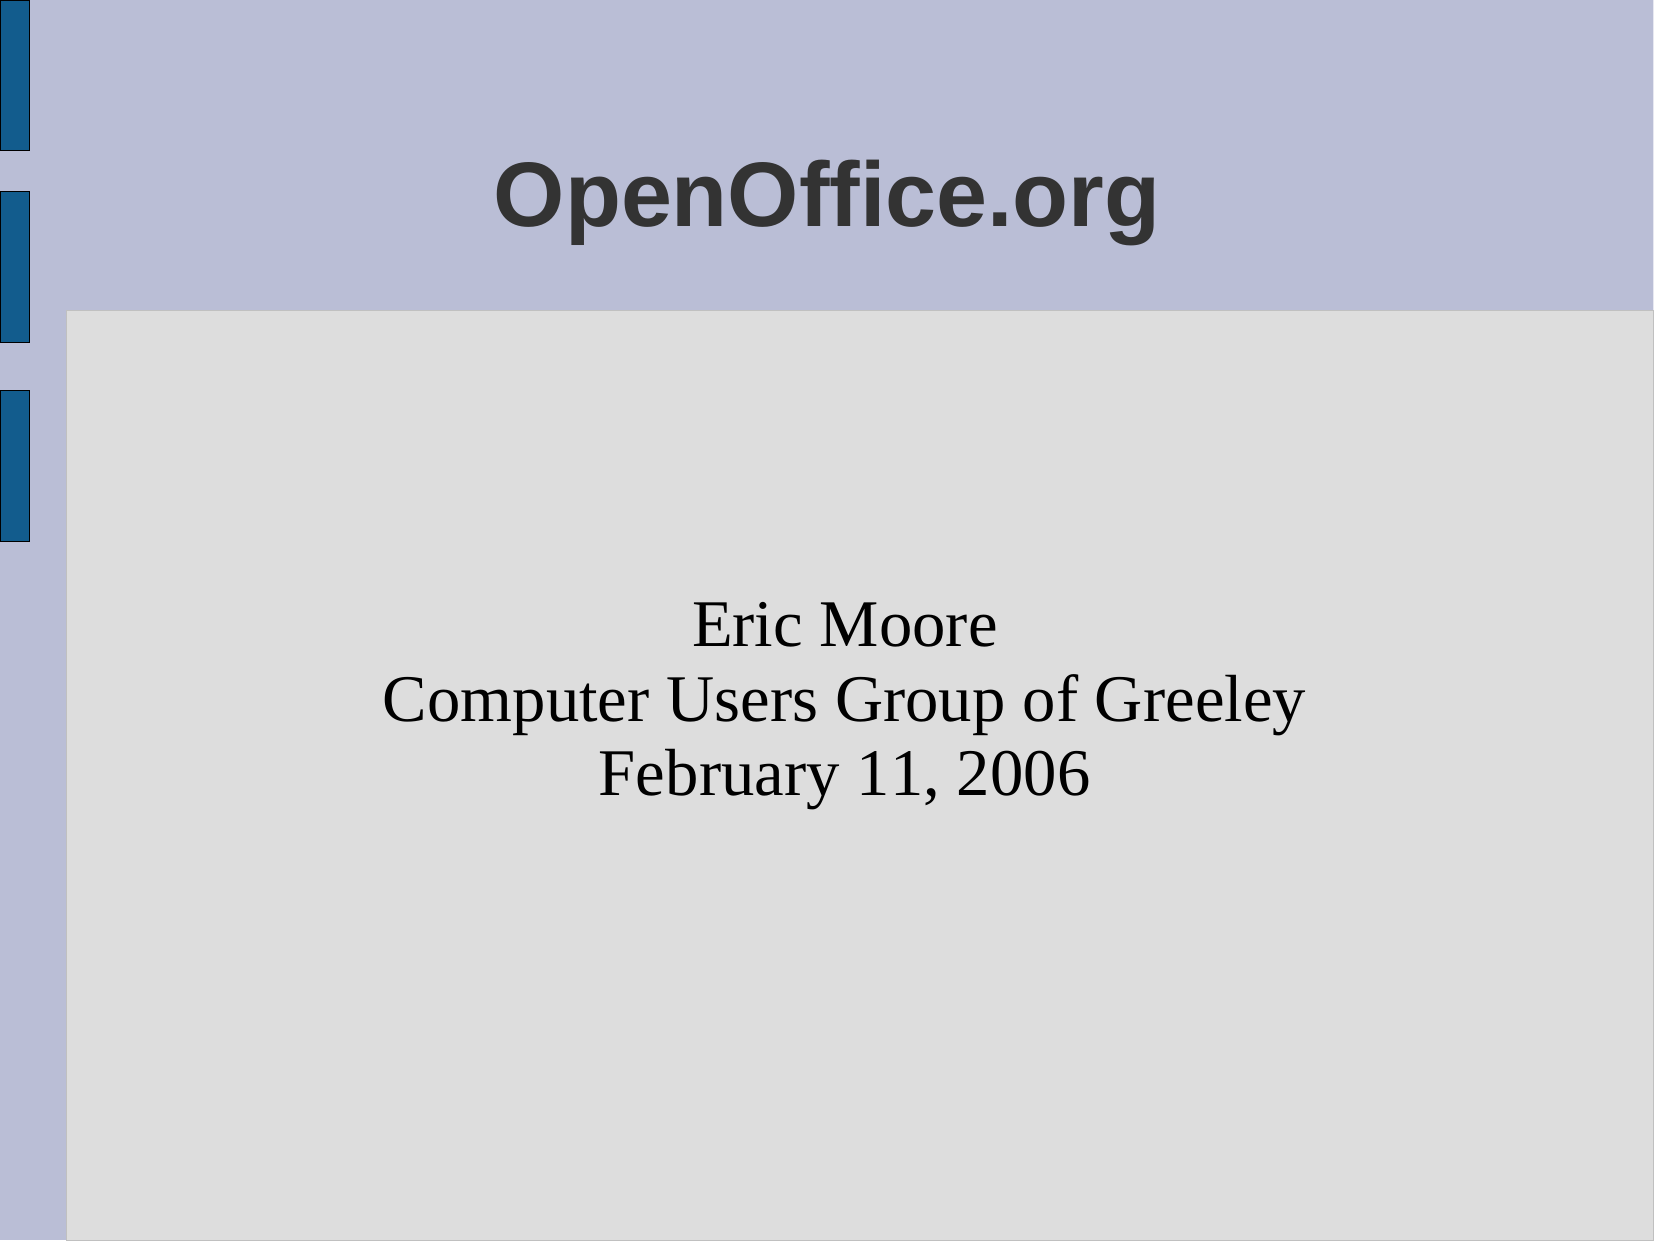

# OpenOffice.org
Eric Moore
Computer Users Group of Greeley
February 11, 2006